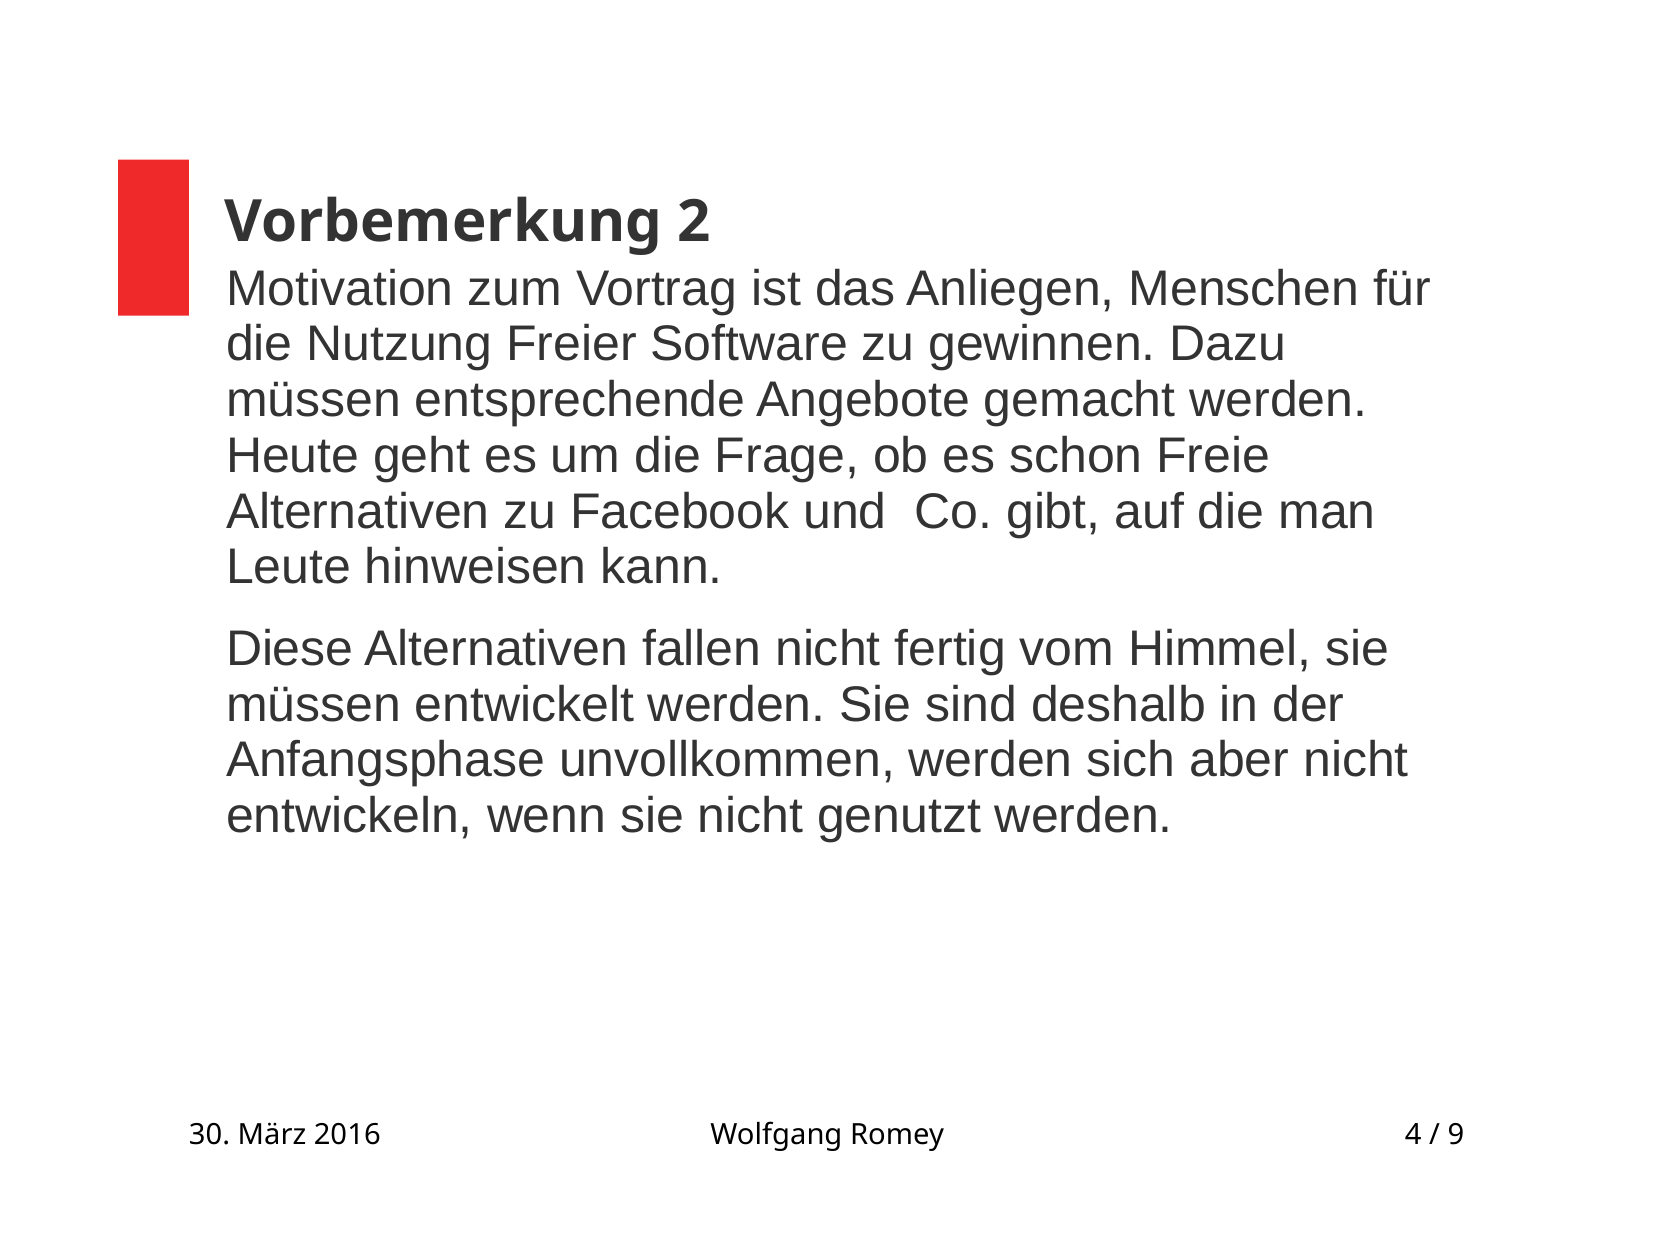

# Vorbemerkung 2
Motivation zum Vortrag ist das Anliegen, Menschen für die Nutzung Freier Software zu gewinnen. Dazu müssen entsprechende Angebote gemacht werden. Heute geht es um die Frage, ob es schon Freie Alternativen zu Facebook und Co. gibt, auf die man Leute hinweisen kann.
Diese Alternativen fallen nicht fertig vom Himmel, sie müssen entwickelt werden. Sie sind deshalb in der Anfangsphase unvollkommen, werden sich aber nicht entwickeln, wenn sie nicht genutzt werden.
30. März 2016
Wolfgang Romey
4